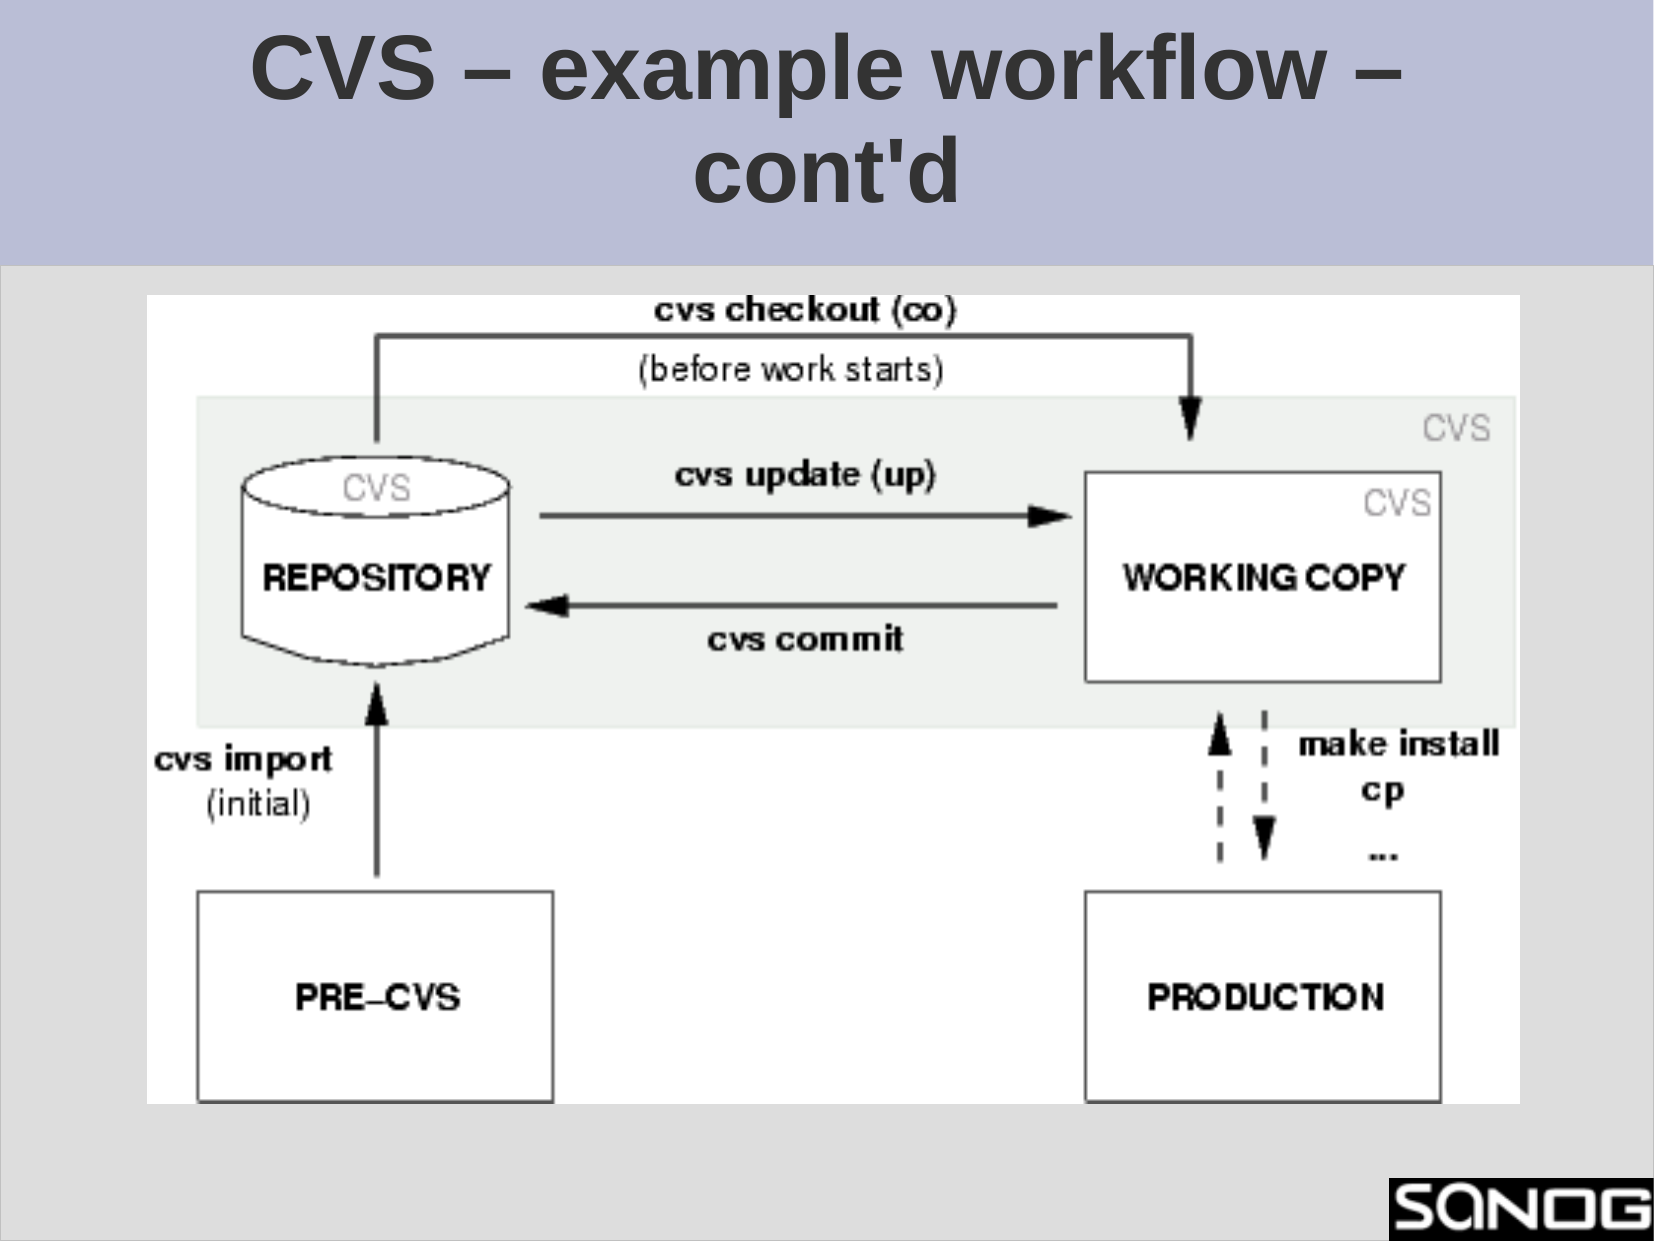

# CVS – example workflow – cont'd